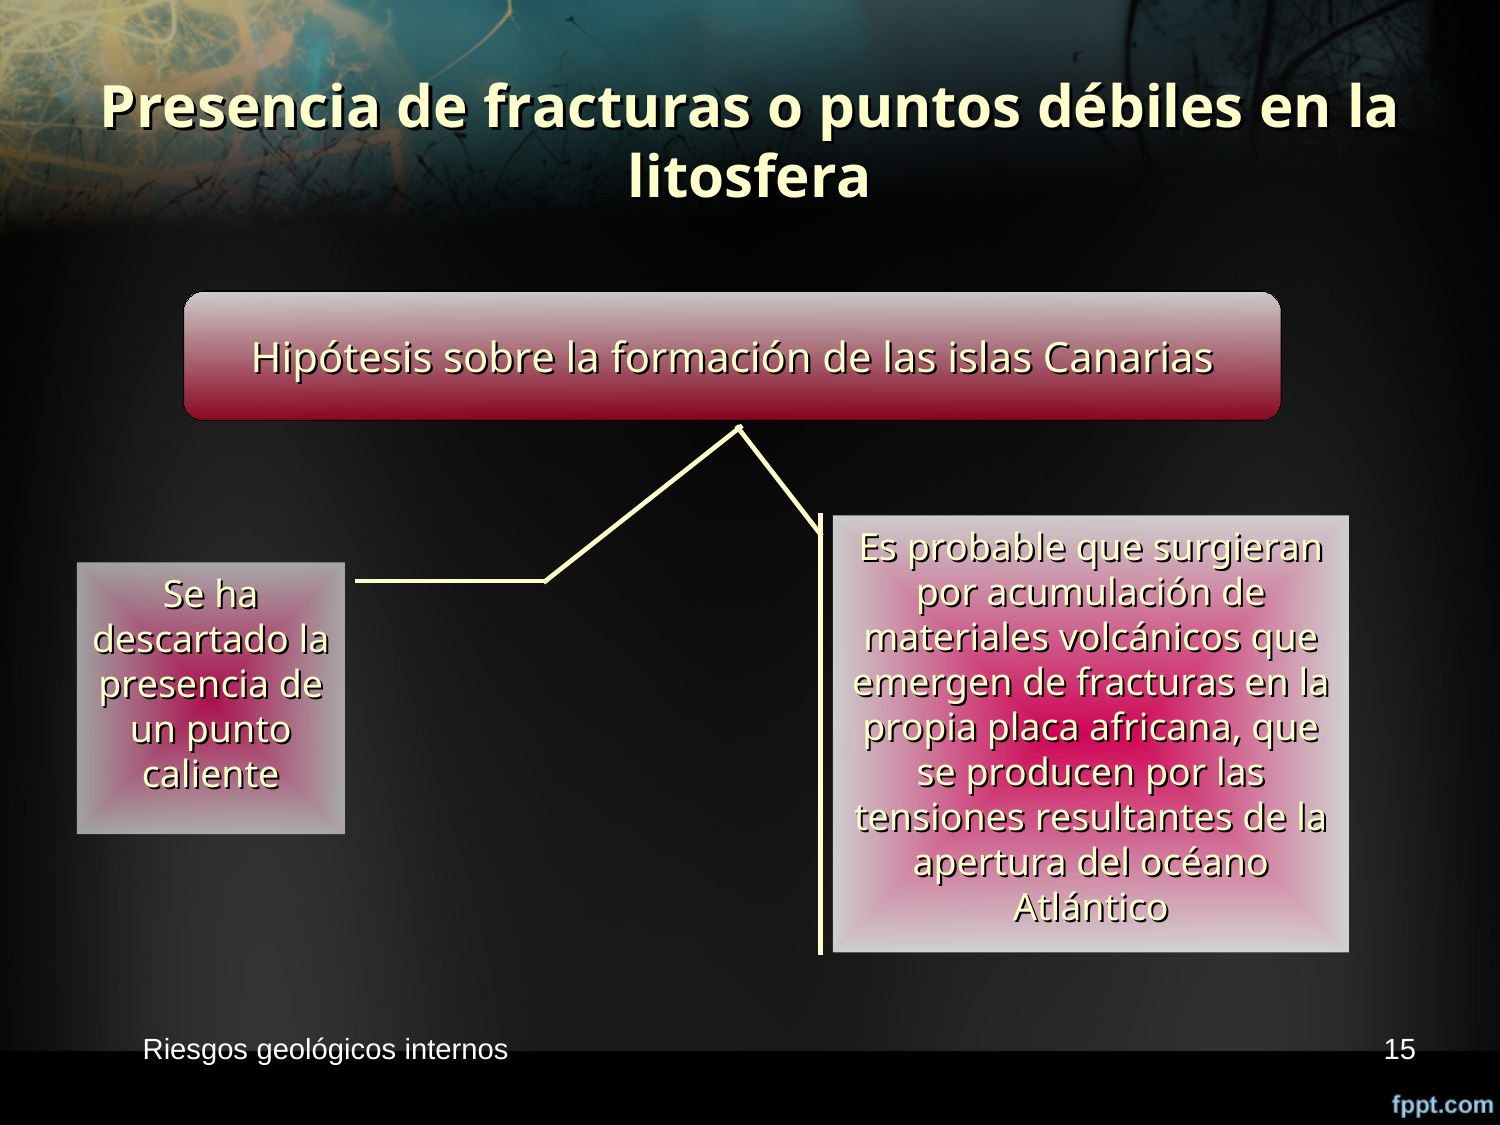

# Presencia de fracturas o puntos débiles en la litosfera
Hipótesis sobre la formación de las islas Canarias
Es probable que surgieran por acumulación de materiales volcánicos que emergen de fracturas en la propia placa africana, que se producen por las tensiones resultantes de la apertura del océano Atlántico
Se ha descartado la presencia de un punto caliente
Riesgos geológicos internos